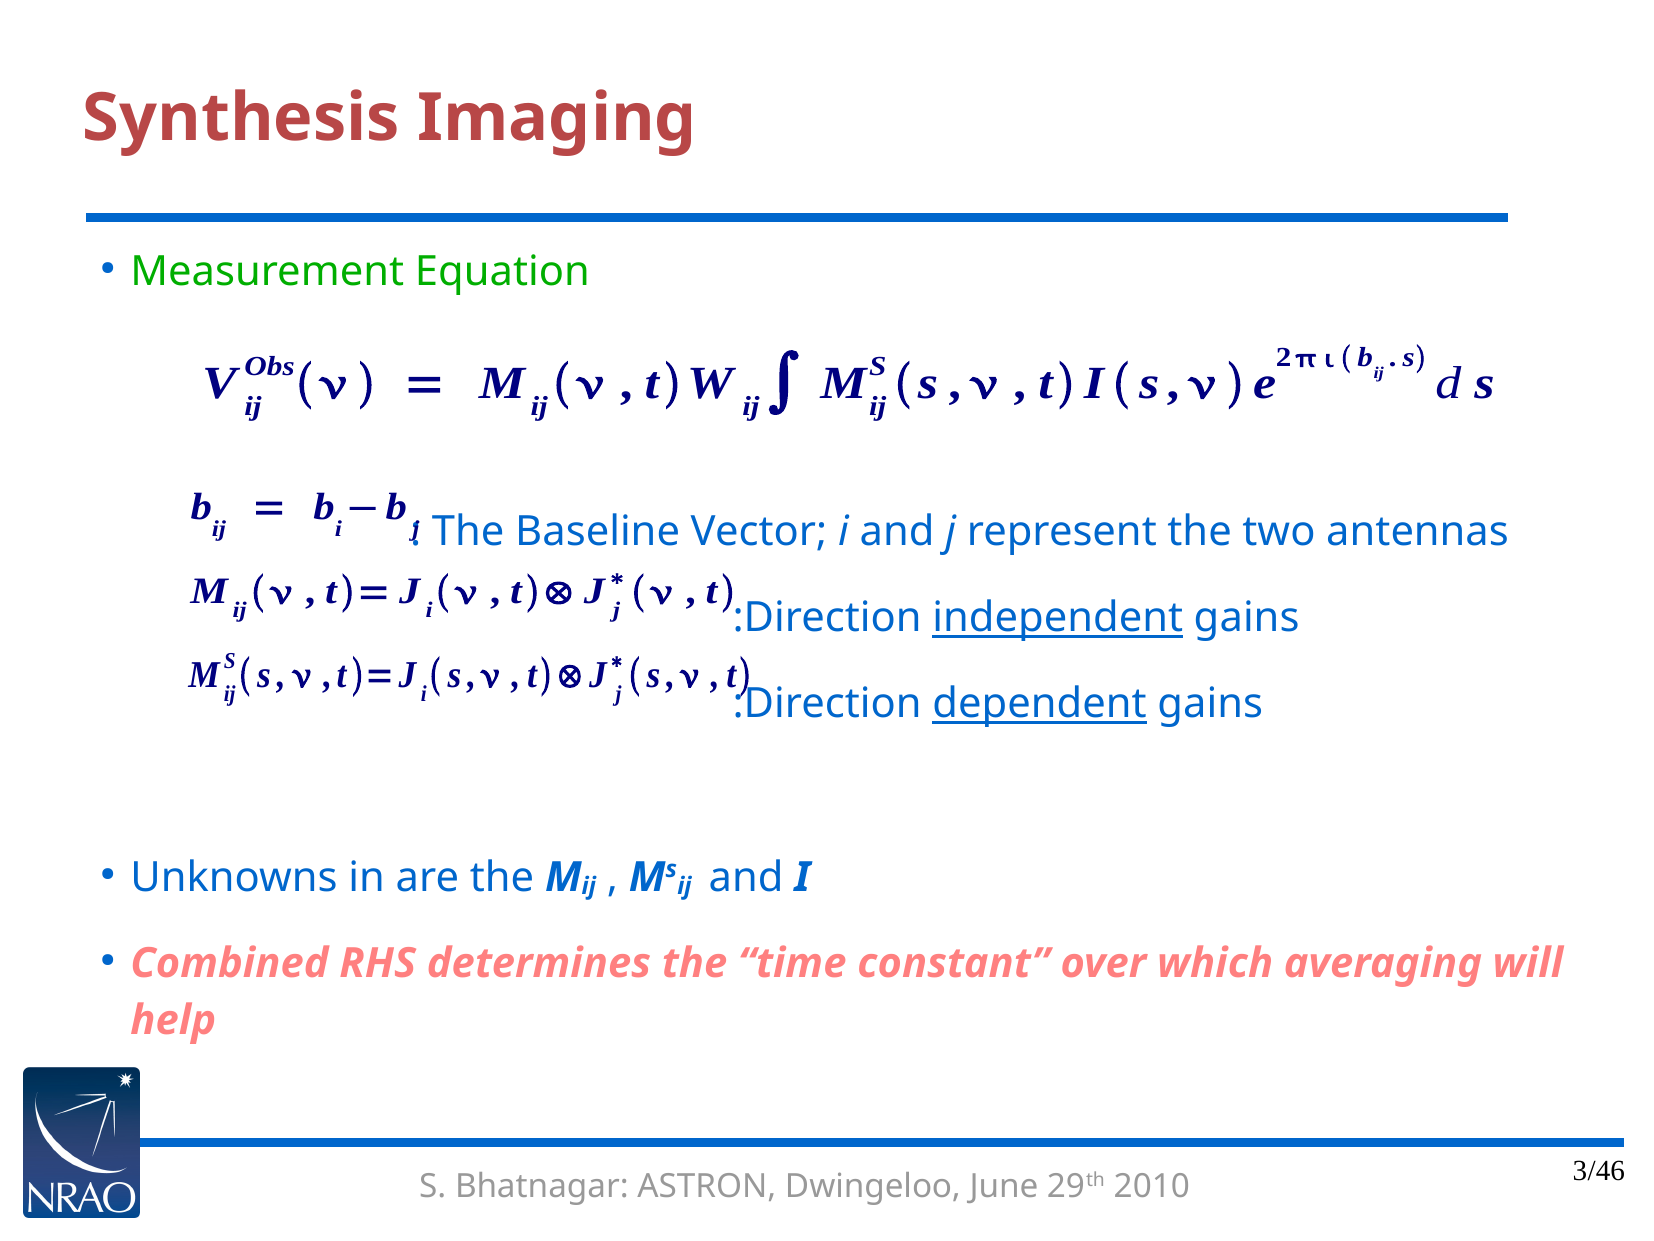

Synthesis Imaging
# Measurement Equation
 : The Baseline Vector; i and j represent the two antennas
 :Direction independent gains
 :Direction dependent gains
Unknowns in are the Mij , Msij and I
Combined RHS determines the “time constant” over which averaging will help
3
Measurement Equation
 : The Baseline Vector; i and j represent the two antennas
 : Direction independent gains
 : Direction dependent gains
Parameters in this are the Jij s, Jsij s and I
Calibration: Keeping I fixed, estimate Jij-1 , Jsij and use them to remove instrumental/atmospheric effects
Imaging: Keeping Jij-1 , Jsij fixed, estimate the image that best fits the data